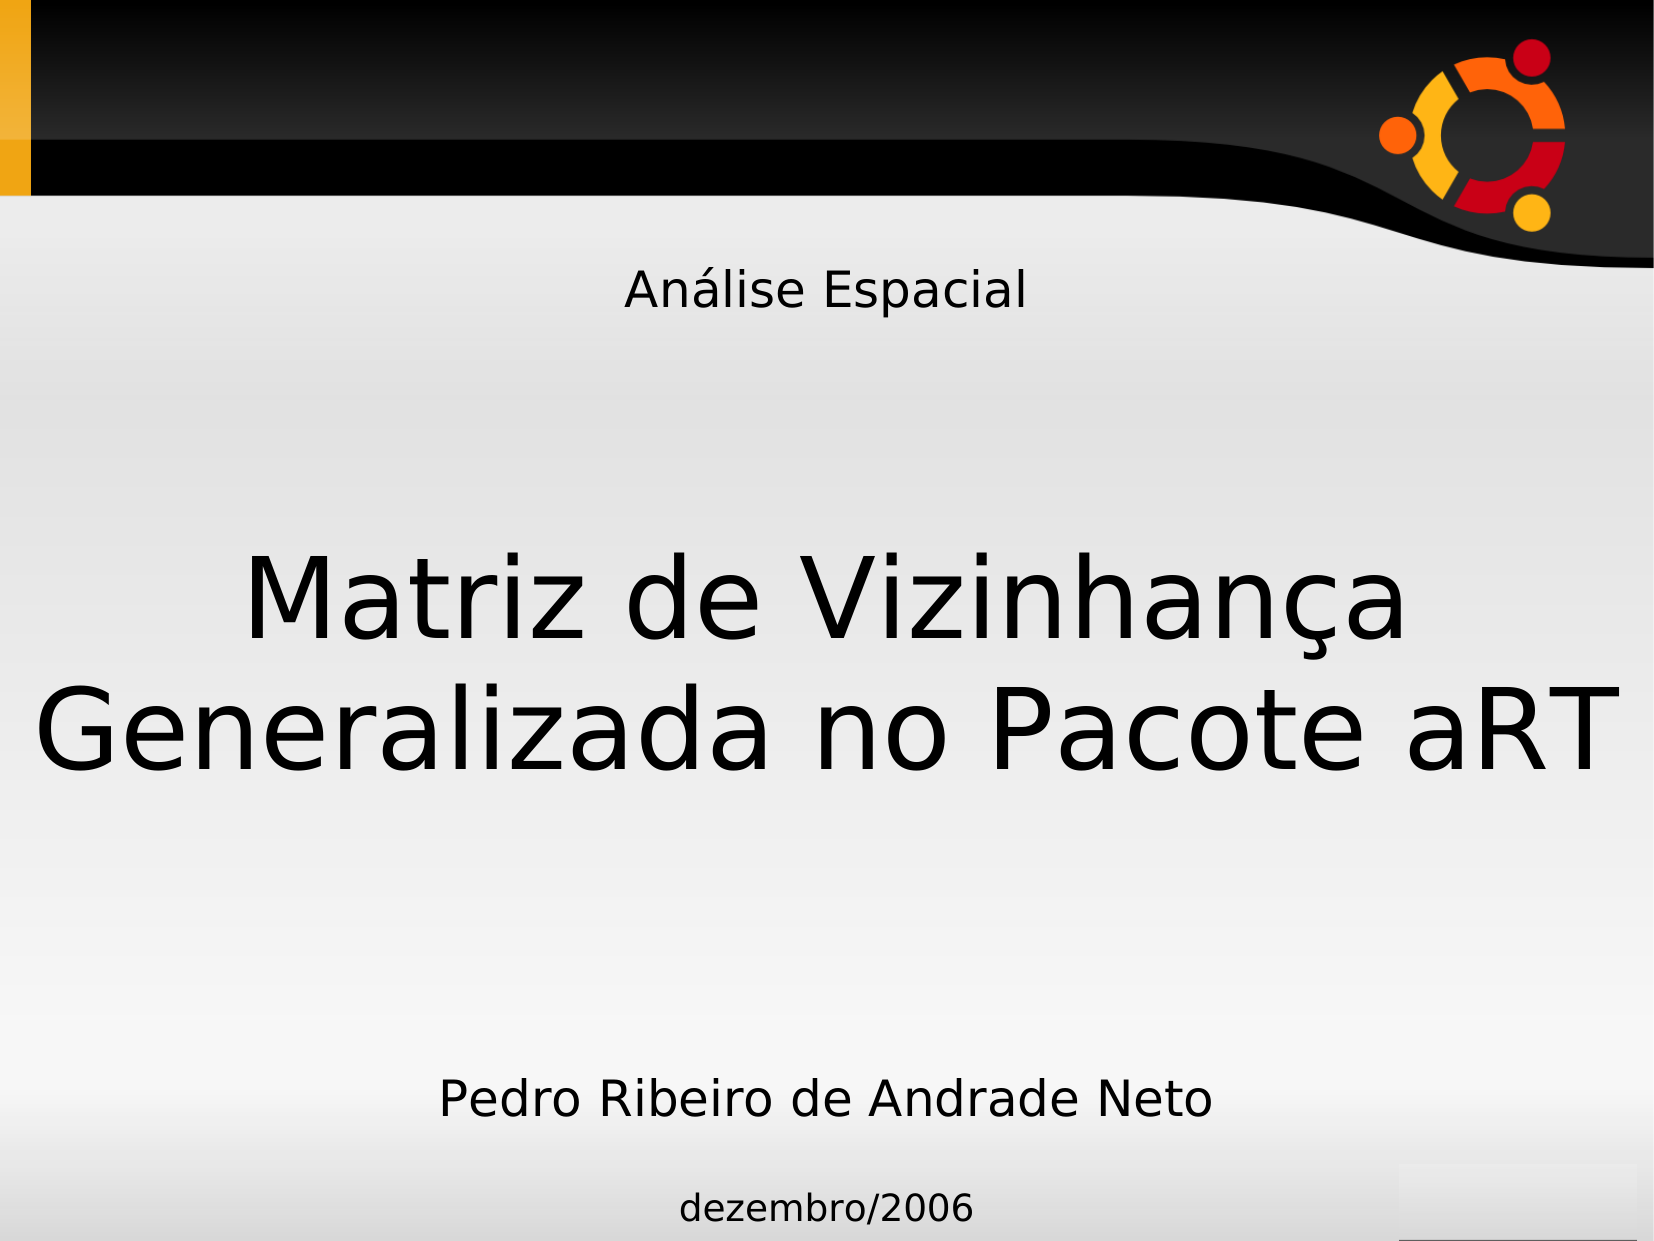

Análise Espacial
Matriz de Vizinhança Generalizada no Pacote aRT
Pedro Ribeiro de Andrade Neto
dezembro/2006